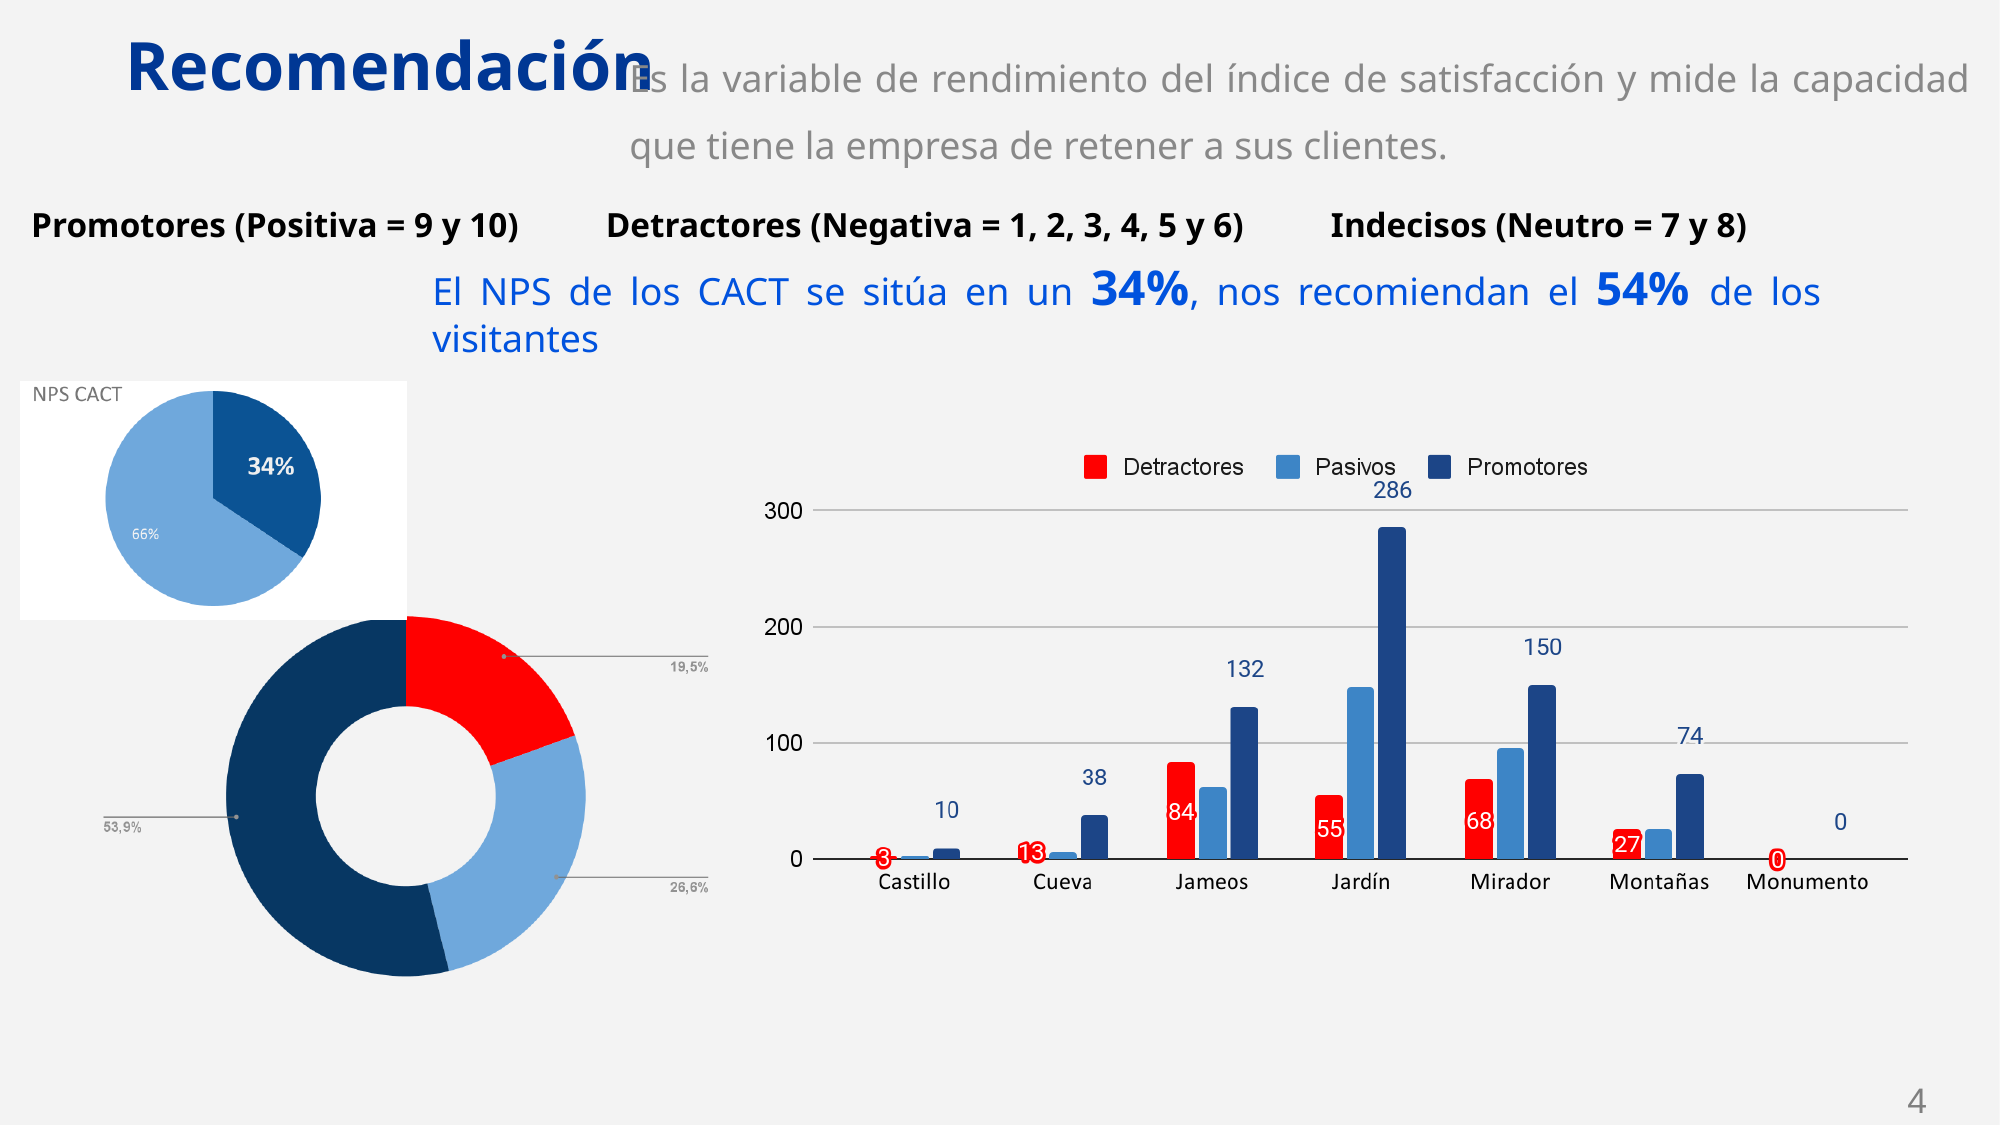

Recomendación
Es la variable de rendimiento del índice de satisfacción y mide la capacidad que tiene la empresa de retener a sus clientes.
Promotores (Positiva = 9 y 10) Detractores (Negativa = 1, 2, 3, 4, 5 y 6) Indecisos (Neutro = 7 y 8)
El NPS de los CACT se sitúa en un 34%, nos recomiendan el 54% de los visitantes